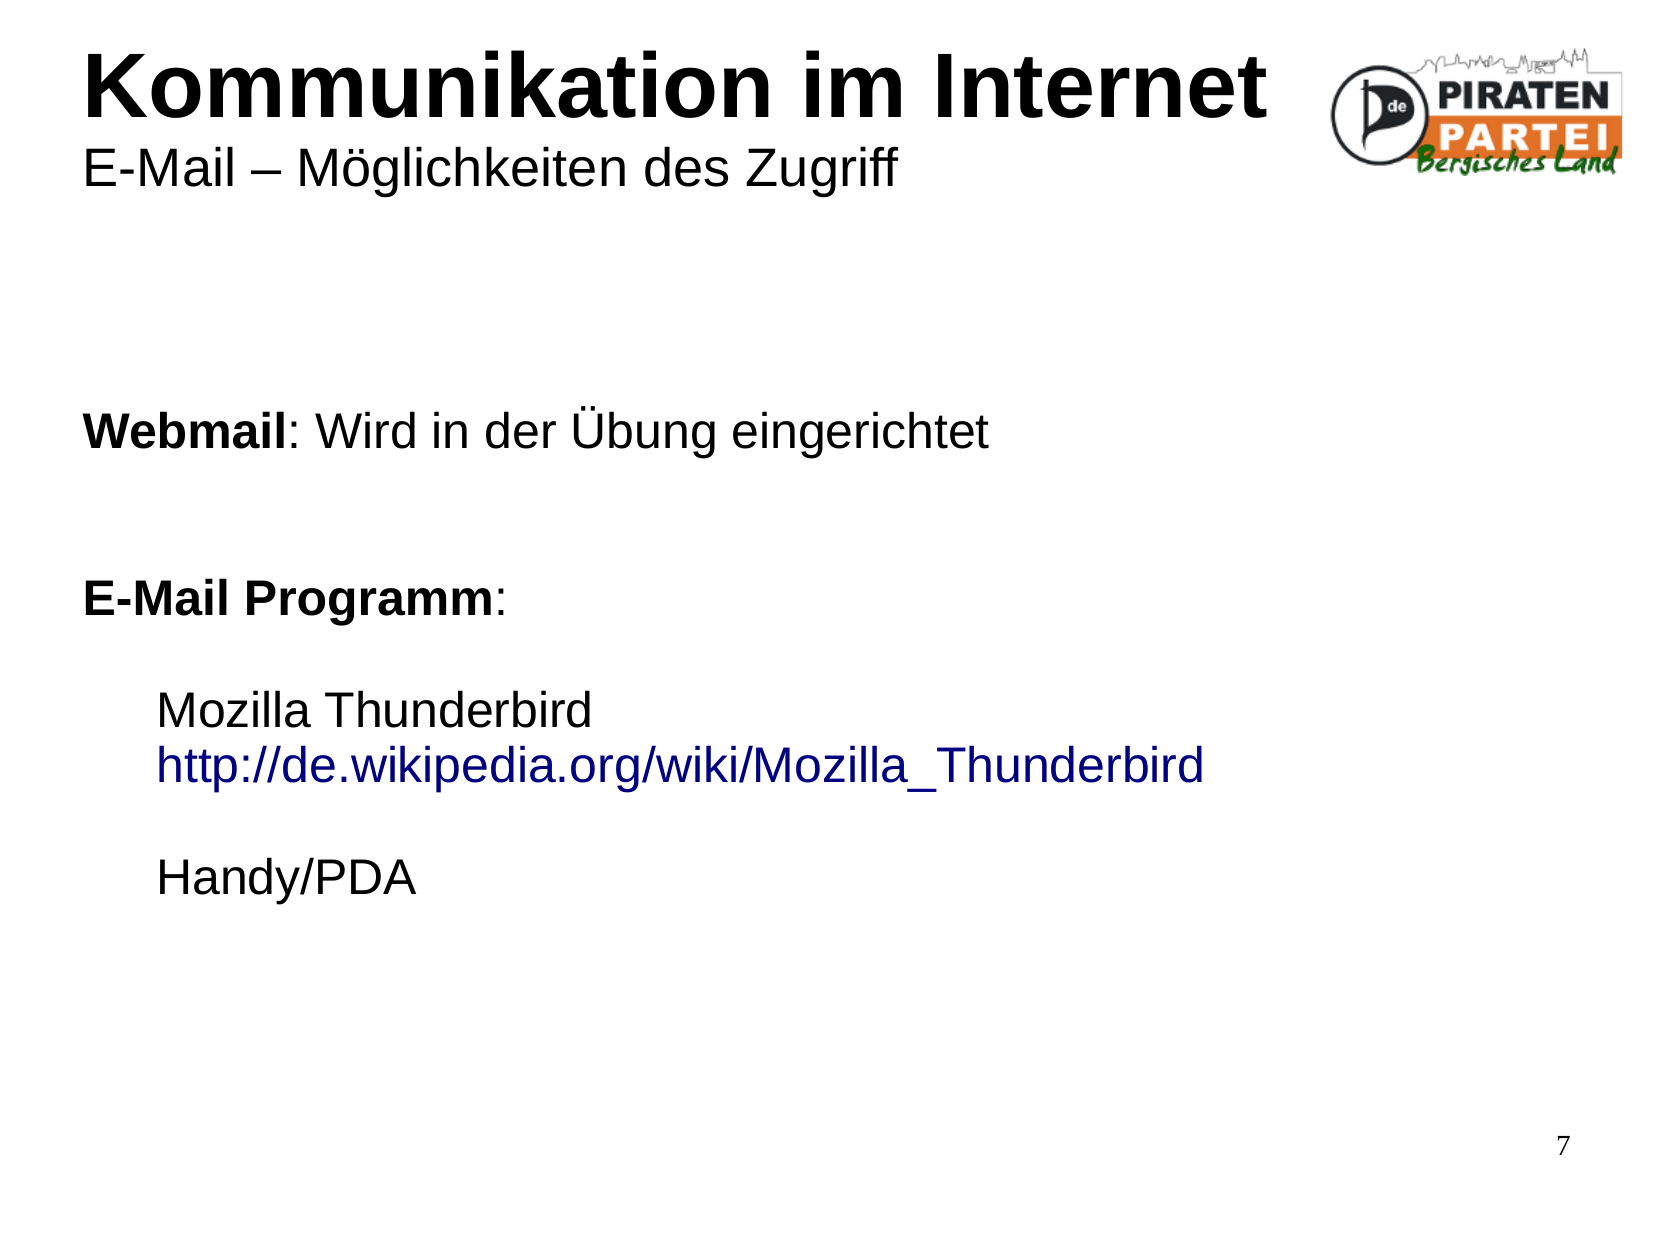

# Kommunikation im Internet E-Mail – Möglichkeiten des Zugriff
Webmail: Wird in der Übung eingerichtet
E-Mail Programm:
	Mozilla Thunderbird
	http://de.wikipedia.org/wiki/Mozilla_Thunderbird
	Handy/PDA
7